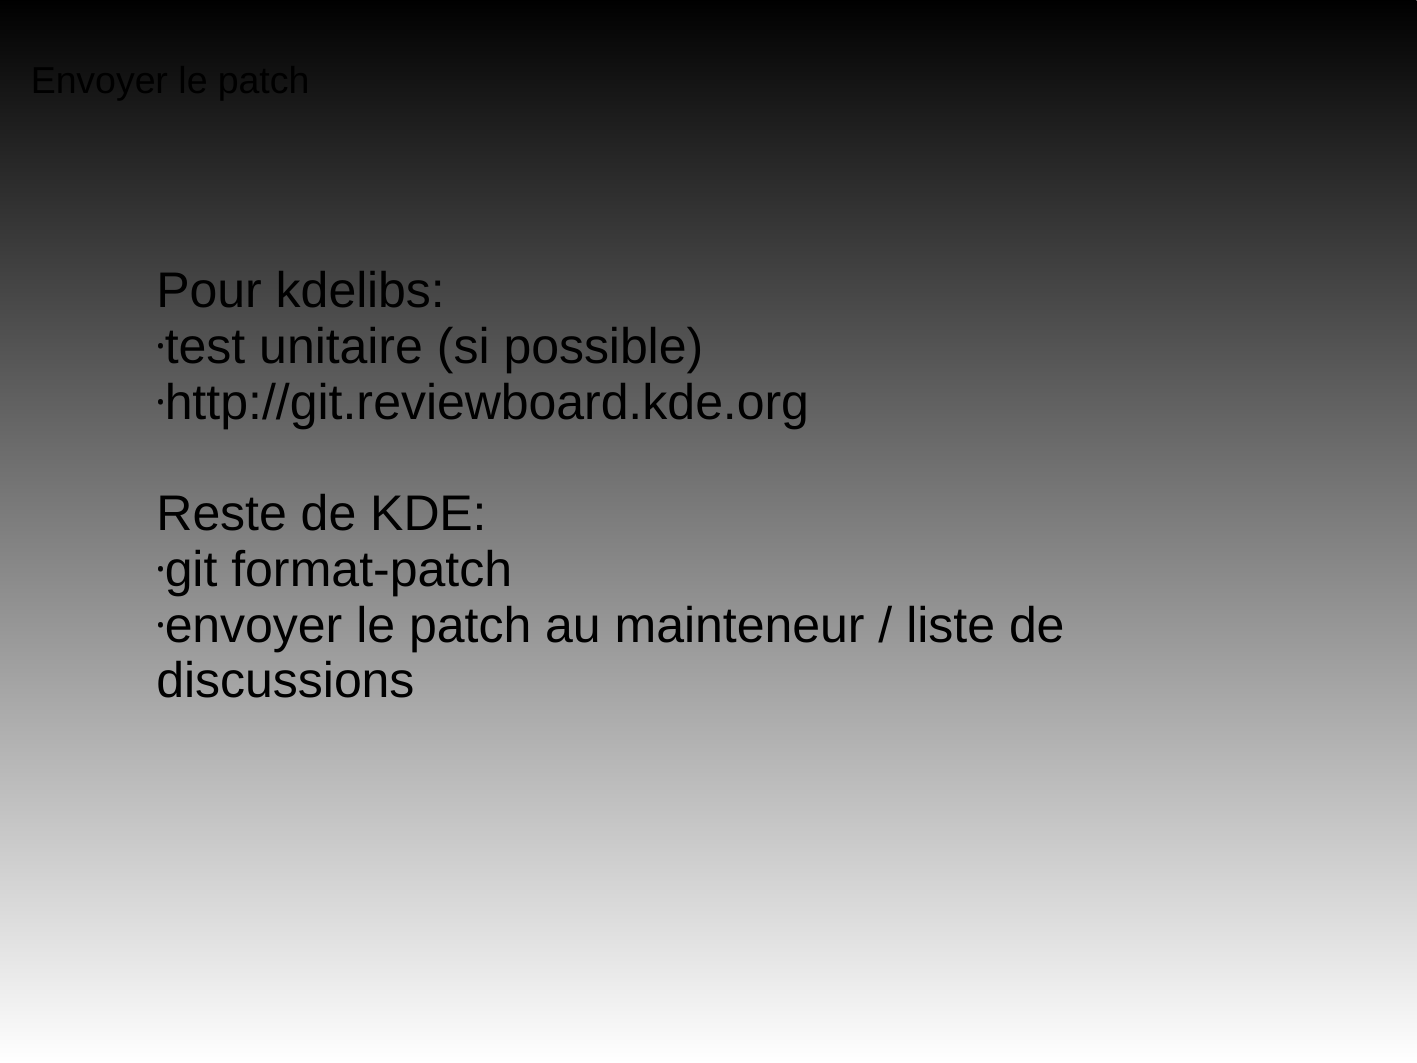

Envoyer le patch
Pour kdelibs:
test unitaire (si possible)
http://git.reviewboard.kde.org
Reste de KDE:
git format-patch
envoyer le patch au mainteneur / liste de discussions